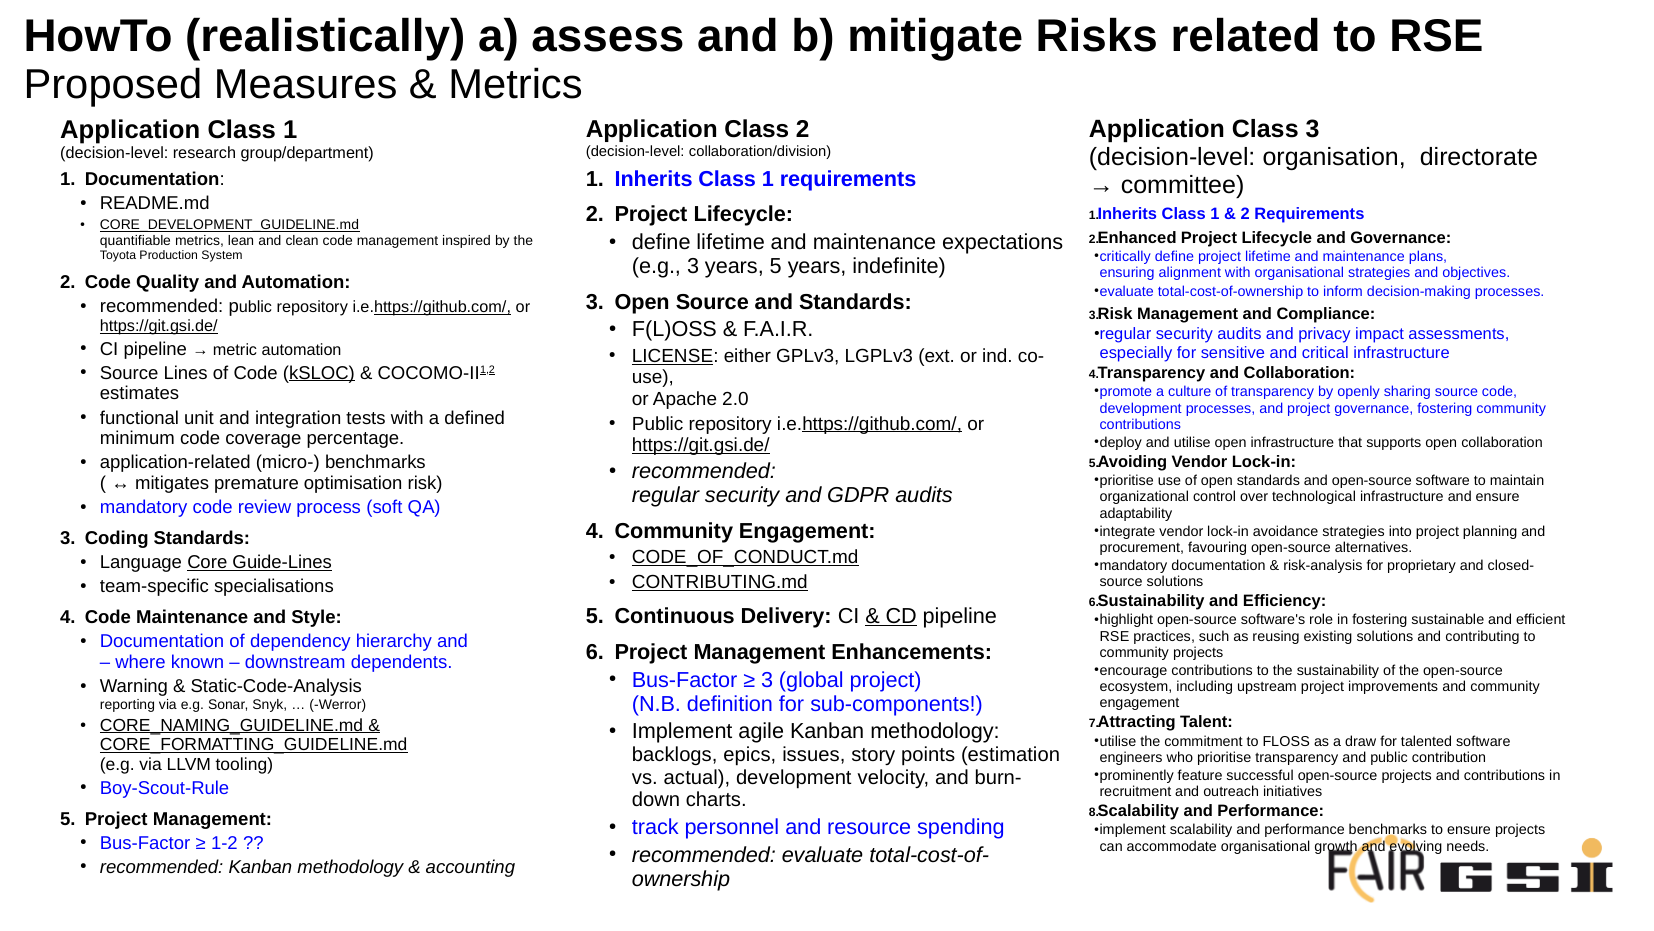

# HowTo (realistically) a) assess and b) mitigate Risks related to RSE Proposed Measures & Metrics
Application Class 1
(decision-level: research group/department)
Documentation:
README.md
CORE_DEVELOPMENT_GUIDELINE.md
quantifiable metrics, lean and clean code management inspired by the Toyota Production System
Code Quality and Automation:
recommended: public repository i.e.https://github.com/, orhttps://git.gsi.de/
CI pipeline → metric automation
Source Lines of Code (kSLOC) & COCOMO-II1,2 estimates
functional unit and integration tests with a defined minimum code coverage percentage.
application-related (micro-) benchmarks
( ↔ mitigates premature optimisation risk)
mandatory code review process (soft QA)
Coding Standards:
Language Core Guide-Lines
team-specific specialisations
Code Maintenance and Style:
Documentation of dependency hierarchy and
– where known – downstream dependents.
Warning & Static-Code-Analysis
reporting via e.g. Sonar, Snyk, … (-Werror)
CORE_NAMING_GUIDELINE.md & CORE_FORMATTING_GUIDELINE.md
(e.g. via LLVM tooling)
Boy-Scout-Rule
Project Management:
Bus-Factor ≥ 1-2 ??
recommended: Kanban methodology & accounting
Application Class 2
(decision-level: collaboration/division)
Inherits Class 1 requirements
Project Lifecycle:
define lifetime and maintenance expectations
(e.g., 3 years, 5 years, indefinite)
Open Source and Standards:
F(L)OSS & F.A.I.R.
LICENSE: either GPLv3, LGPLv3 (ext. or ind. co-use),
or Apache 2.0
Public repository i.e.https://github.com/, orhttps://git.gsi.de/
recommended:
regular security and GDPR audits
Community Engagement:
CODE_OF_CONDUCT.md
CONTRIBUTING.md
Continuous Delivery: CI & CD pipeline
Project Management Enhancements:
Bus-Factor ≥ 3 (global project)
(N.B. definition for sub-components!)
Implement agile Kanban methodology:
backlogs, epics, issues, story points (estimation vs. actual), development velocity, and burn-down charts.
track personnel and resource spending
recommended: evaluate total-cost-of-ownership
Application Class 3
(decision-level: organisation, directorate → committee)
Inherits Class 1 & 2 Requirements
Enhanced Project Lifecycle and Governance:
critically define project lifetime and maintenance plans,
ensuring alignment with organisational strategies and objectives.
evaluate total-cost-of-ownership to inform decision-making processes.
Risk Management and Compliance:
regular security audits and privacy impact assessments, especially for sensitive and critical infrastructure
Transparency and Collaboration:
promote a culture of transparency by openly sharing source code, development processes, and project governance, fostering community contributions
deploy and utilise open infrastructure that supports open collaboration
Avoiding Vendor Lock-in:
prioritise use of open standards and open-source software to maintain organizational control over technological infrastructure and ensure adaptability
integrate vendor lock-in avoidance strategies into project planning and procurement, favouring open-source alternatives.
mandatory documentation & risk-analysis for proprietary and closed-source solutions
Sustainability and Efficiency:
highlight open-source software's role in fostering sustainable and efficient RSE practices, such as reusing existing solutions and contributing to community projects
encourage contributions to the sustainability of the open-source ecosystem, including upstream project improvements and community engagement
Attracting Talent:
utilise the commitment to FLOSS as a draw for talented software engineers who prioritise transparency and public contribution
prominently feature successful open-source projects and contributions in recruitment and outreach initiatives
Scalability and Performance:
implement scalability and performance benchmarks to ensure projects can accommodate organisational growth and evolving needs.